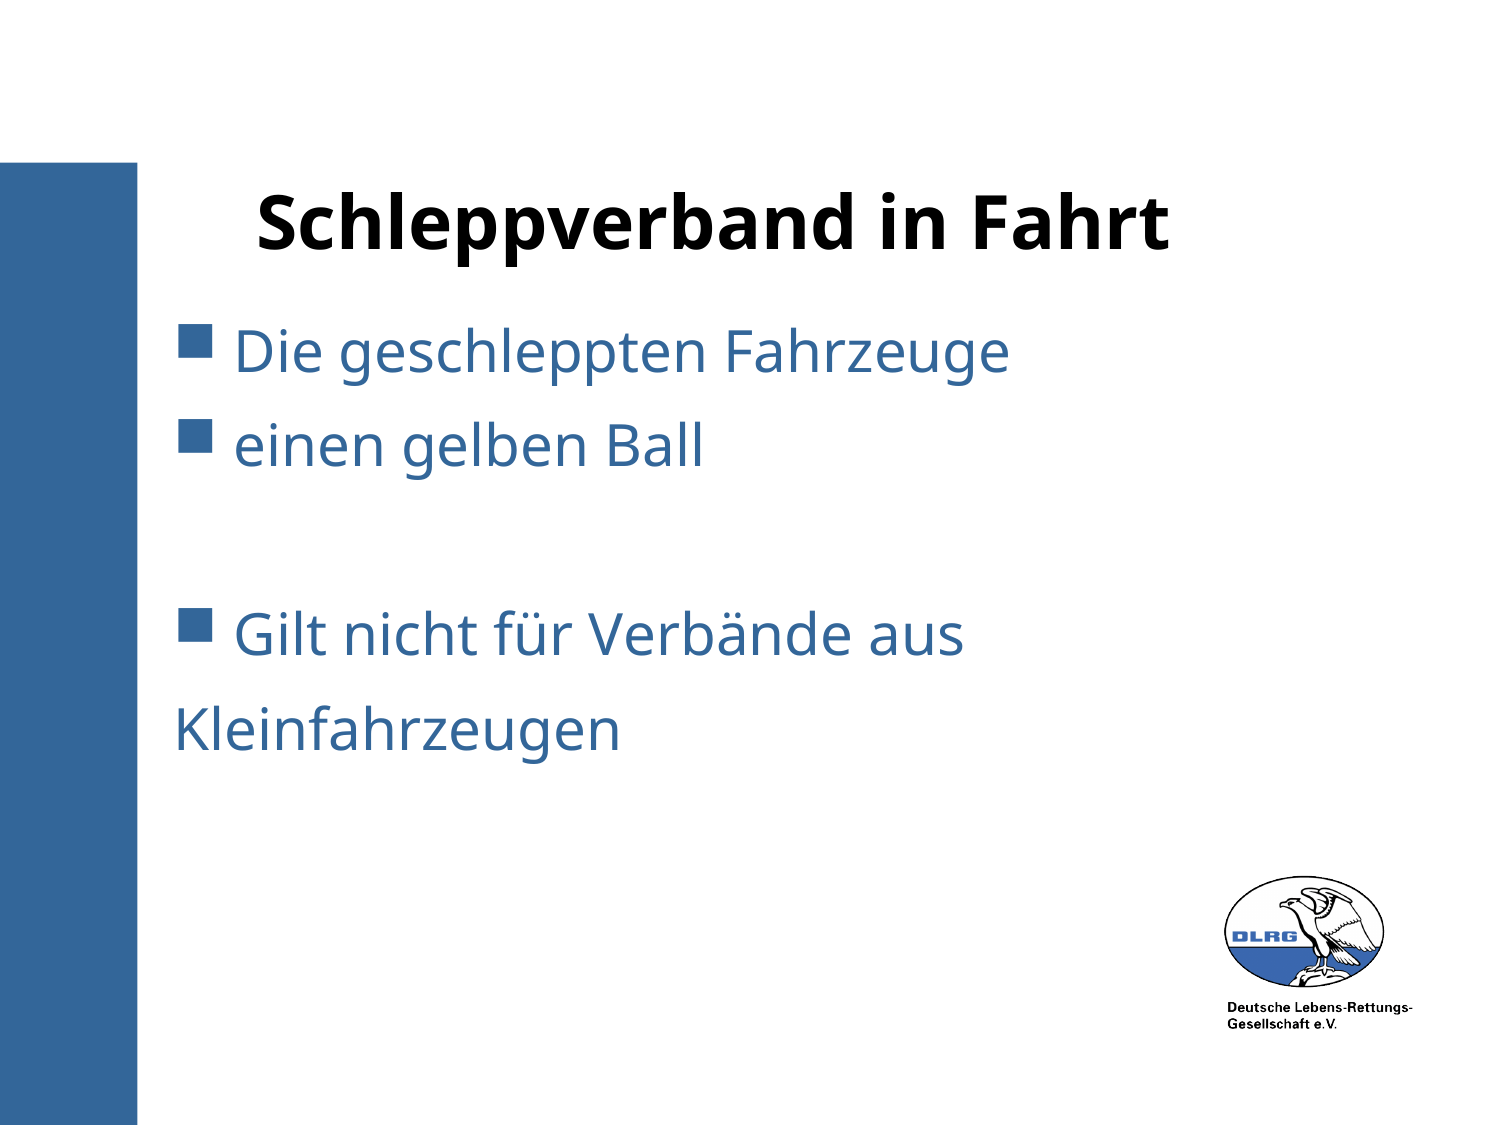

#
Schleppverband in Fahrt
 Die geschleppten Fahrzeuge
 einen gelben Ball
 Gilt nicht für Verbände aus Kleinfahrzeugen